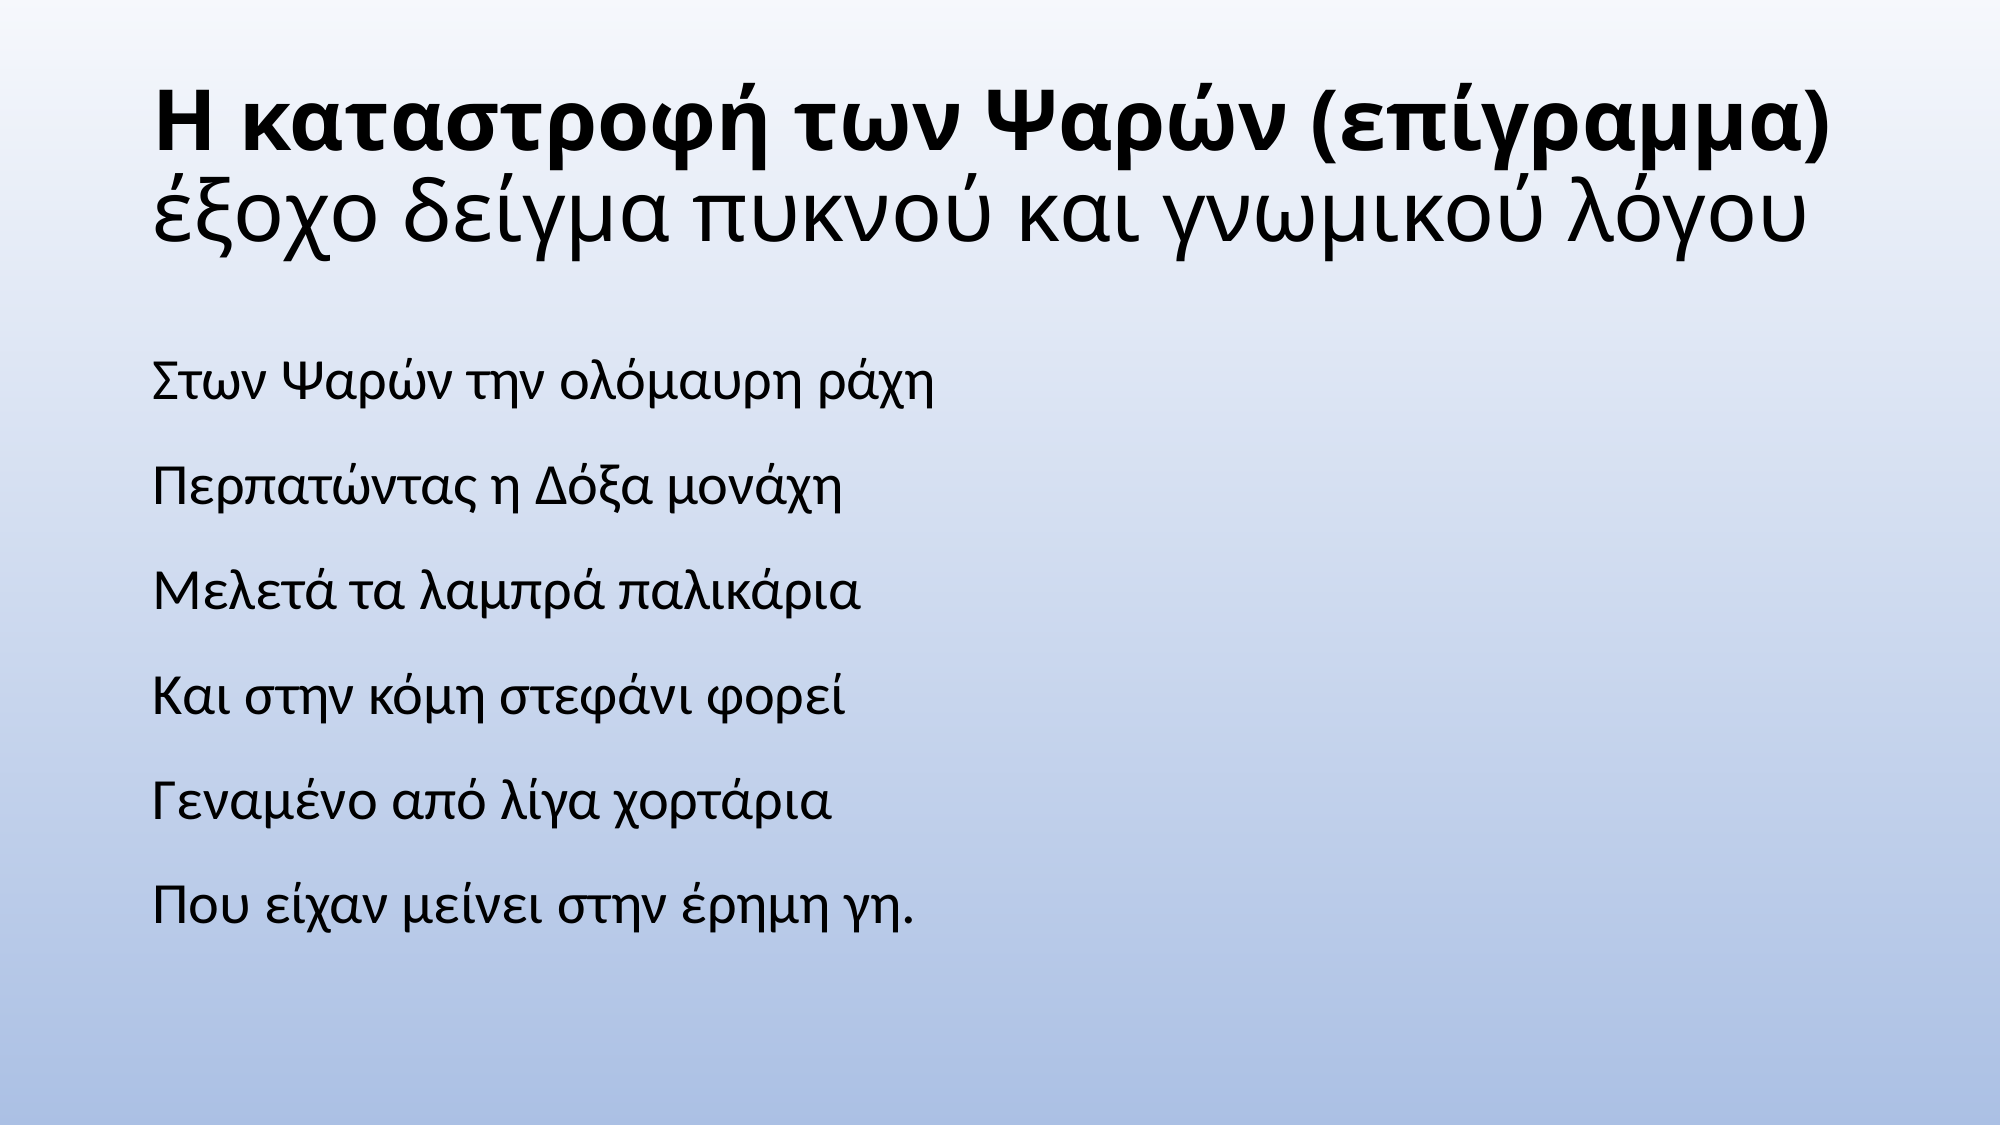

# Η καταστροφή των Ψαρών (επίγραμμα) έξοχο δείγμα πυκνού και γνωμικού λόγου
Στων Ψαρών την ολόμαυρη ράχη
Περπατώντας η Δόξα μονάχη
Μελετά τα λαμπρά παλικάρια
Και στην κόμη στεφάνι φορεί
Γεναμένο από λίγα χορτάρια
Που είχαν μείνει στην έρημη γη.